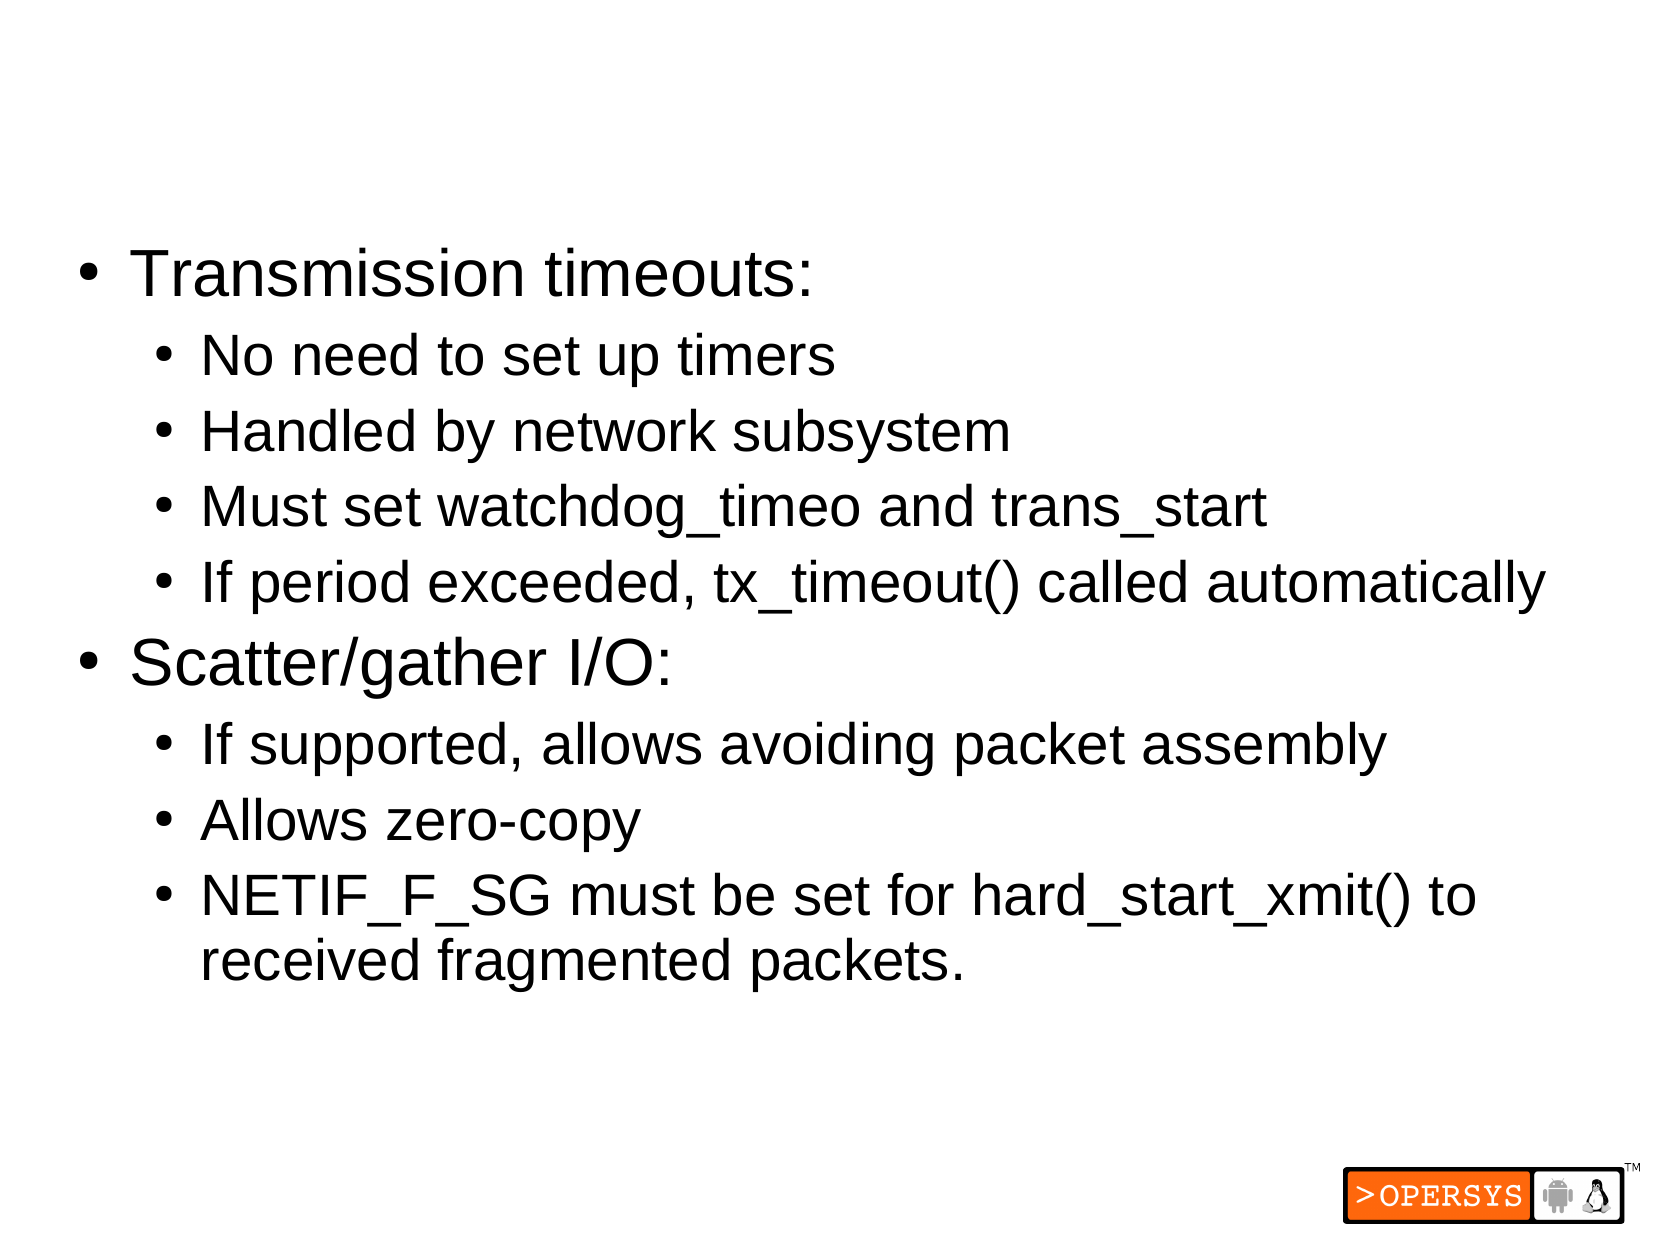

# Transmission timeouts:
No need to set up timers
Handled by network subsystem
Must set watchdog_timeo and trans_start
If period exceeded, tx_timeout() called automatically
Scatter/gather I/O:
If supported, allows avoiding packet assembly
Allows zero-copy
NETIF_F_SG must be set for hard_start_xmit() to received fragmented packets.